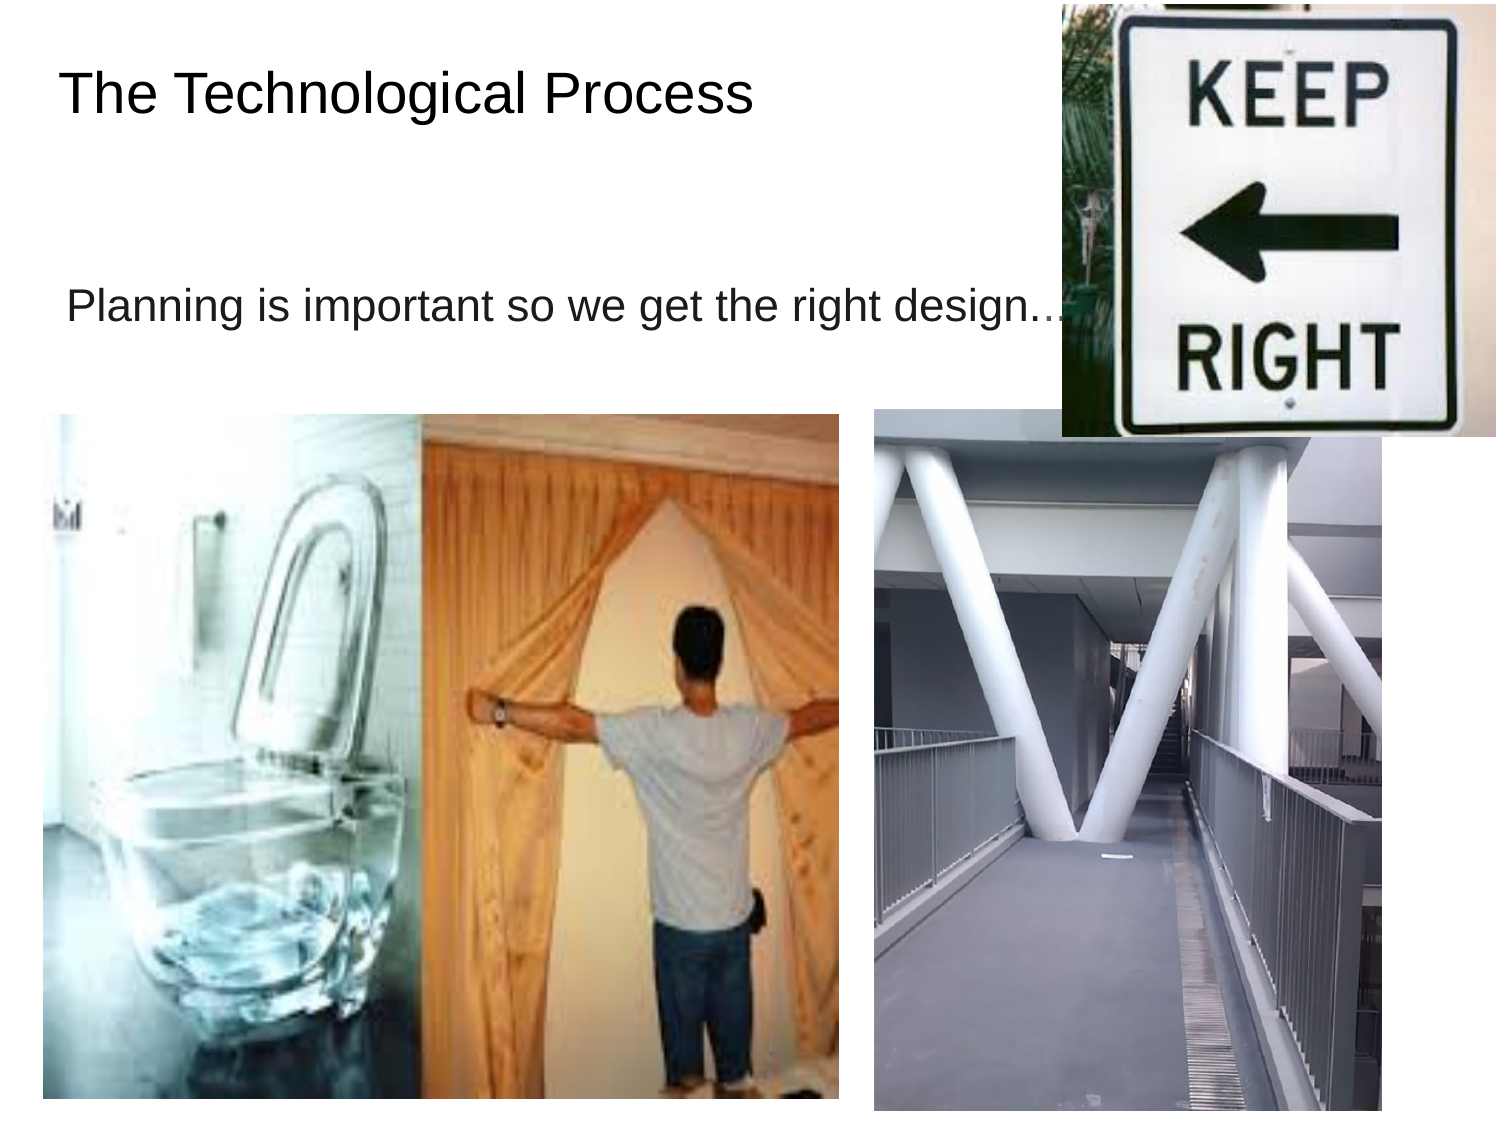

# The Technological Process
Planning is important so we get the right design...